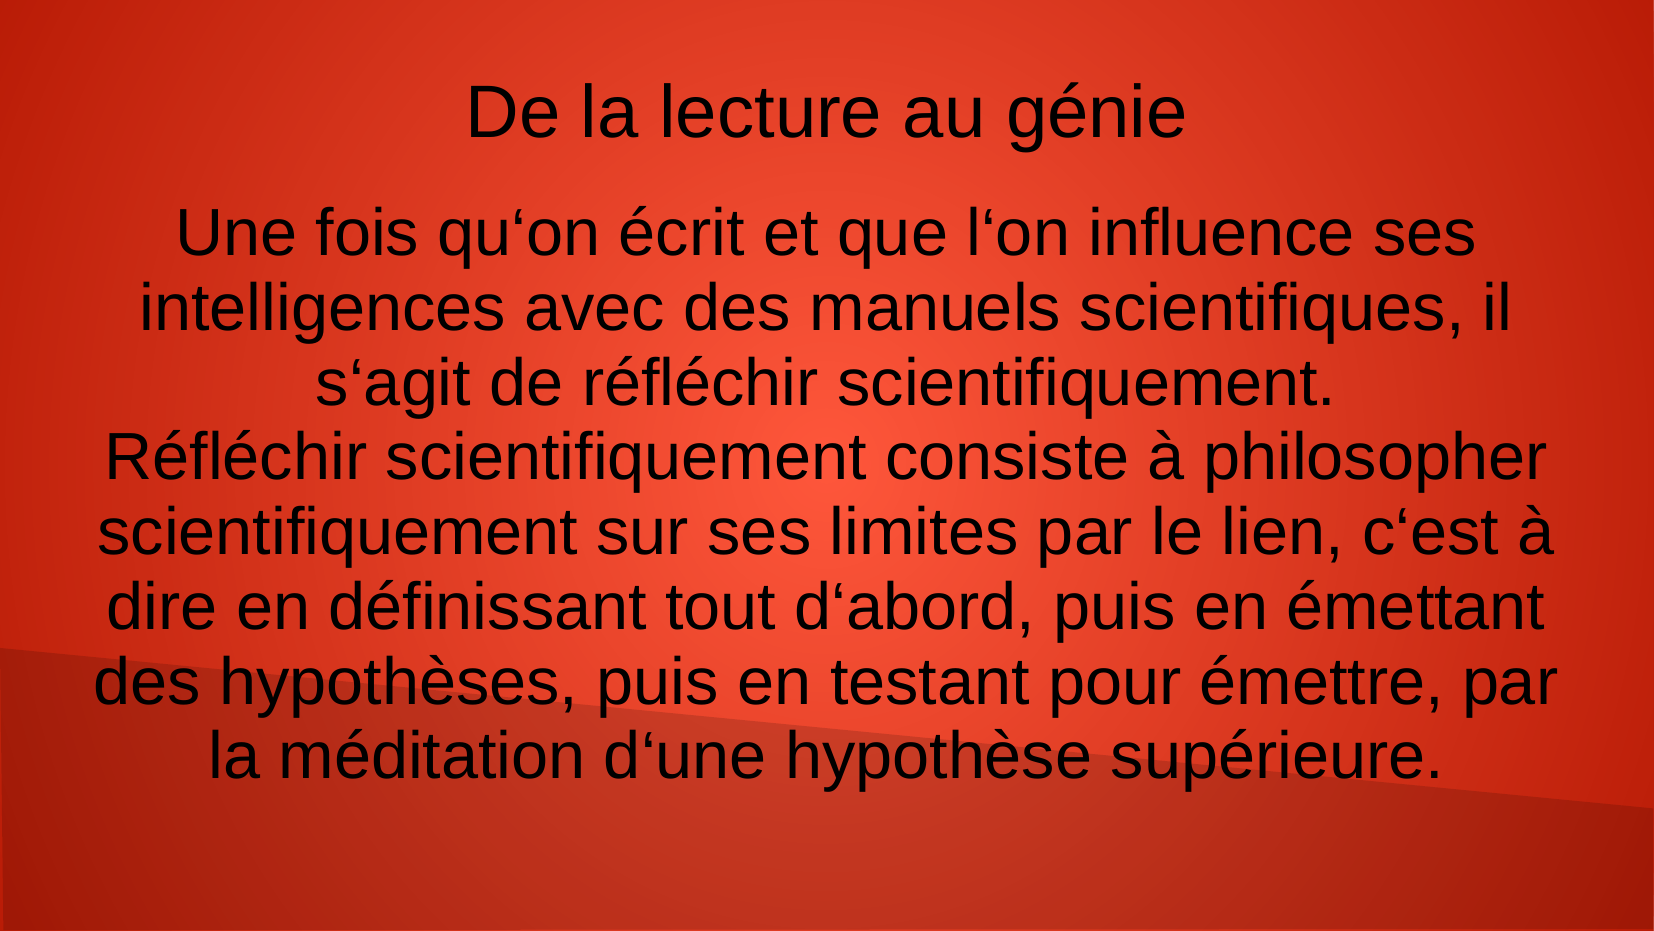

# De la lecture au génie
Une fois qu‘on écrit et que l‘on influence ses intelligences avec des manuels scientifiques, il s‘agit de réfléchir scientifiquement.
Réfléchir scientifiquement consiste à philosopher scientifiquement sur ses limites par le lien, c‘est à dire en définissant tout d‘abord, puis en émettant des hypothèses, puis en testant pour émettre, par la méditation d‘une hypothèse supérieure.